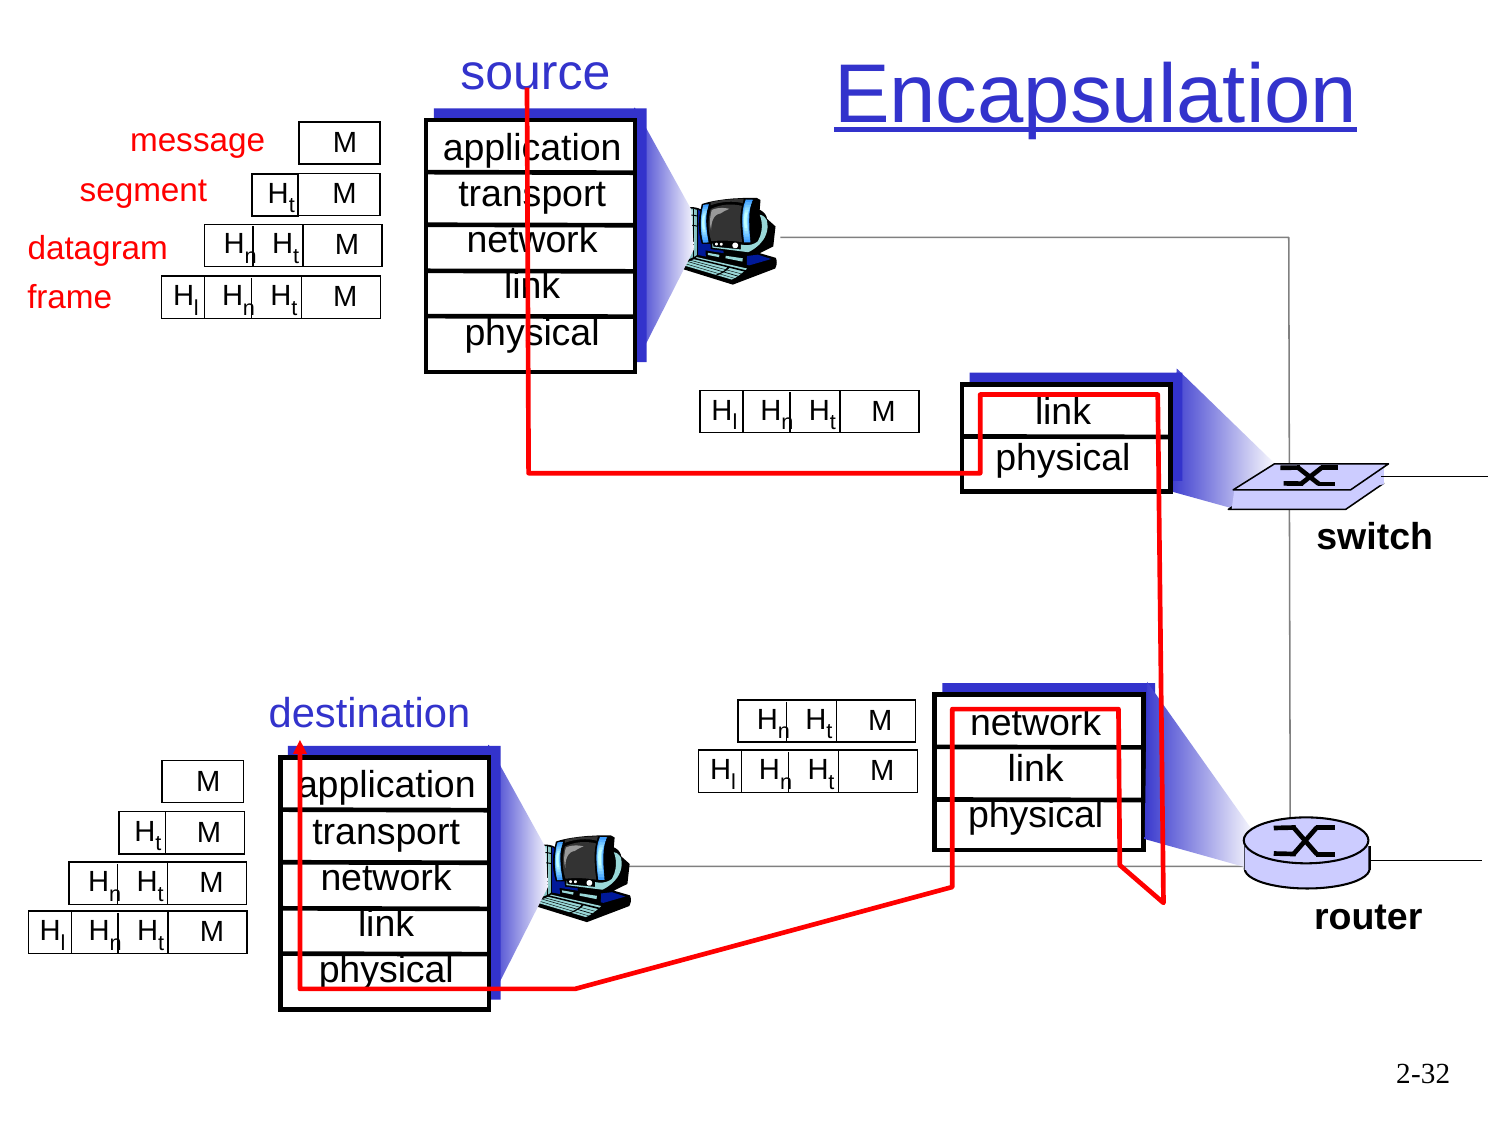

# Encapsulation
source
message
application
transport
network
link
physical
M
segment
M
Ht
Hn
Ht
M
datagram
frame
Hl
Hn
Ht
M
link
physical
Hl
Hn
Ht
M
switch
destination
network
link
physical
Hn
Ht
M
Hl
Hn
Ht
M
application
transport
network
link
physical
M
Ht
M
Hn
Ht
M
router
Hl
Hn
Ht
M
32